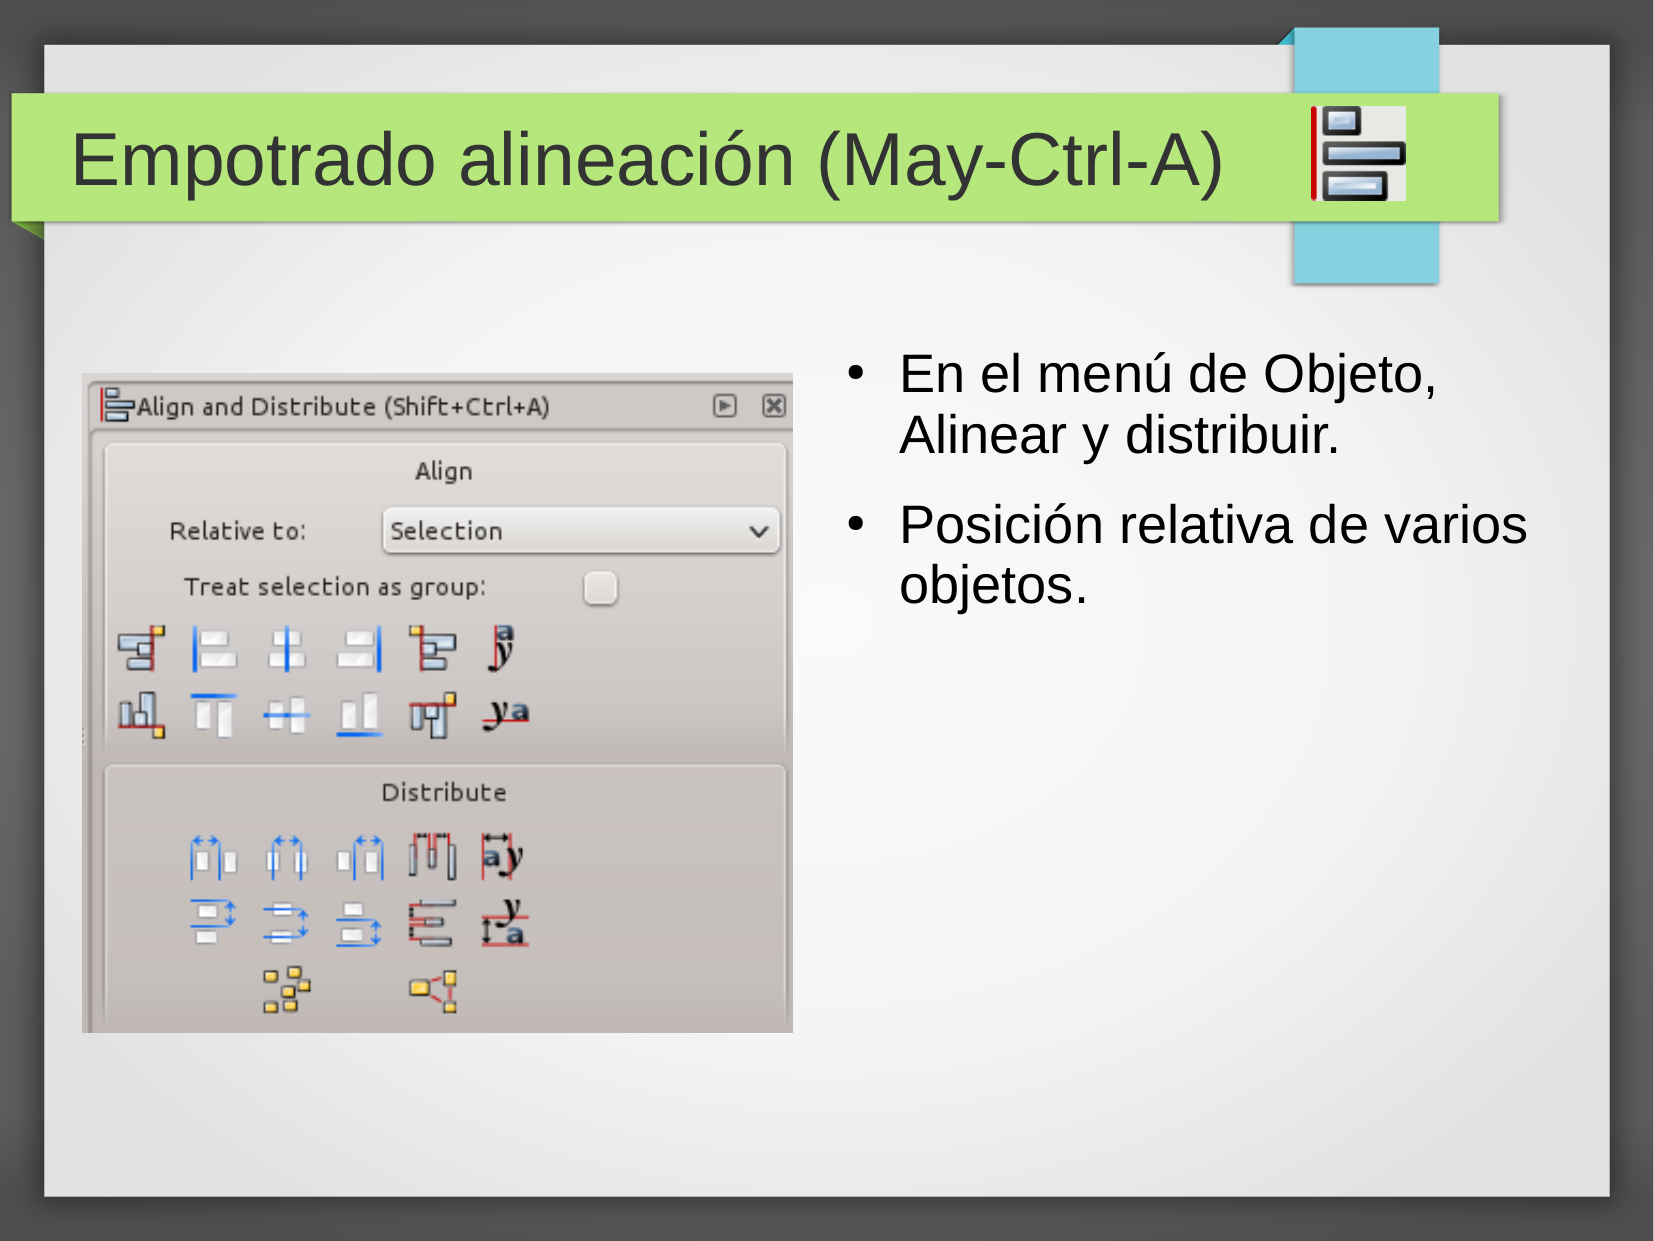

# Empotrado alineación (May-Ctrl-A)
En el menú de Objeto, Alinear y distribuir.
Posición relativa de varios objetos.